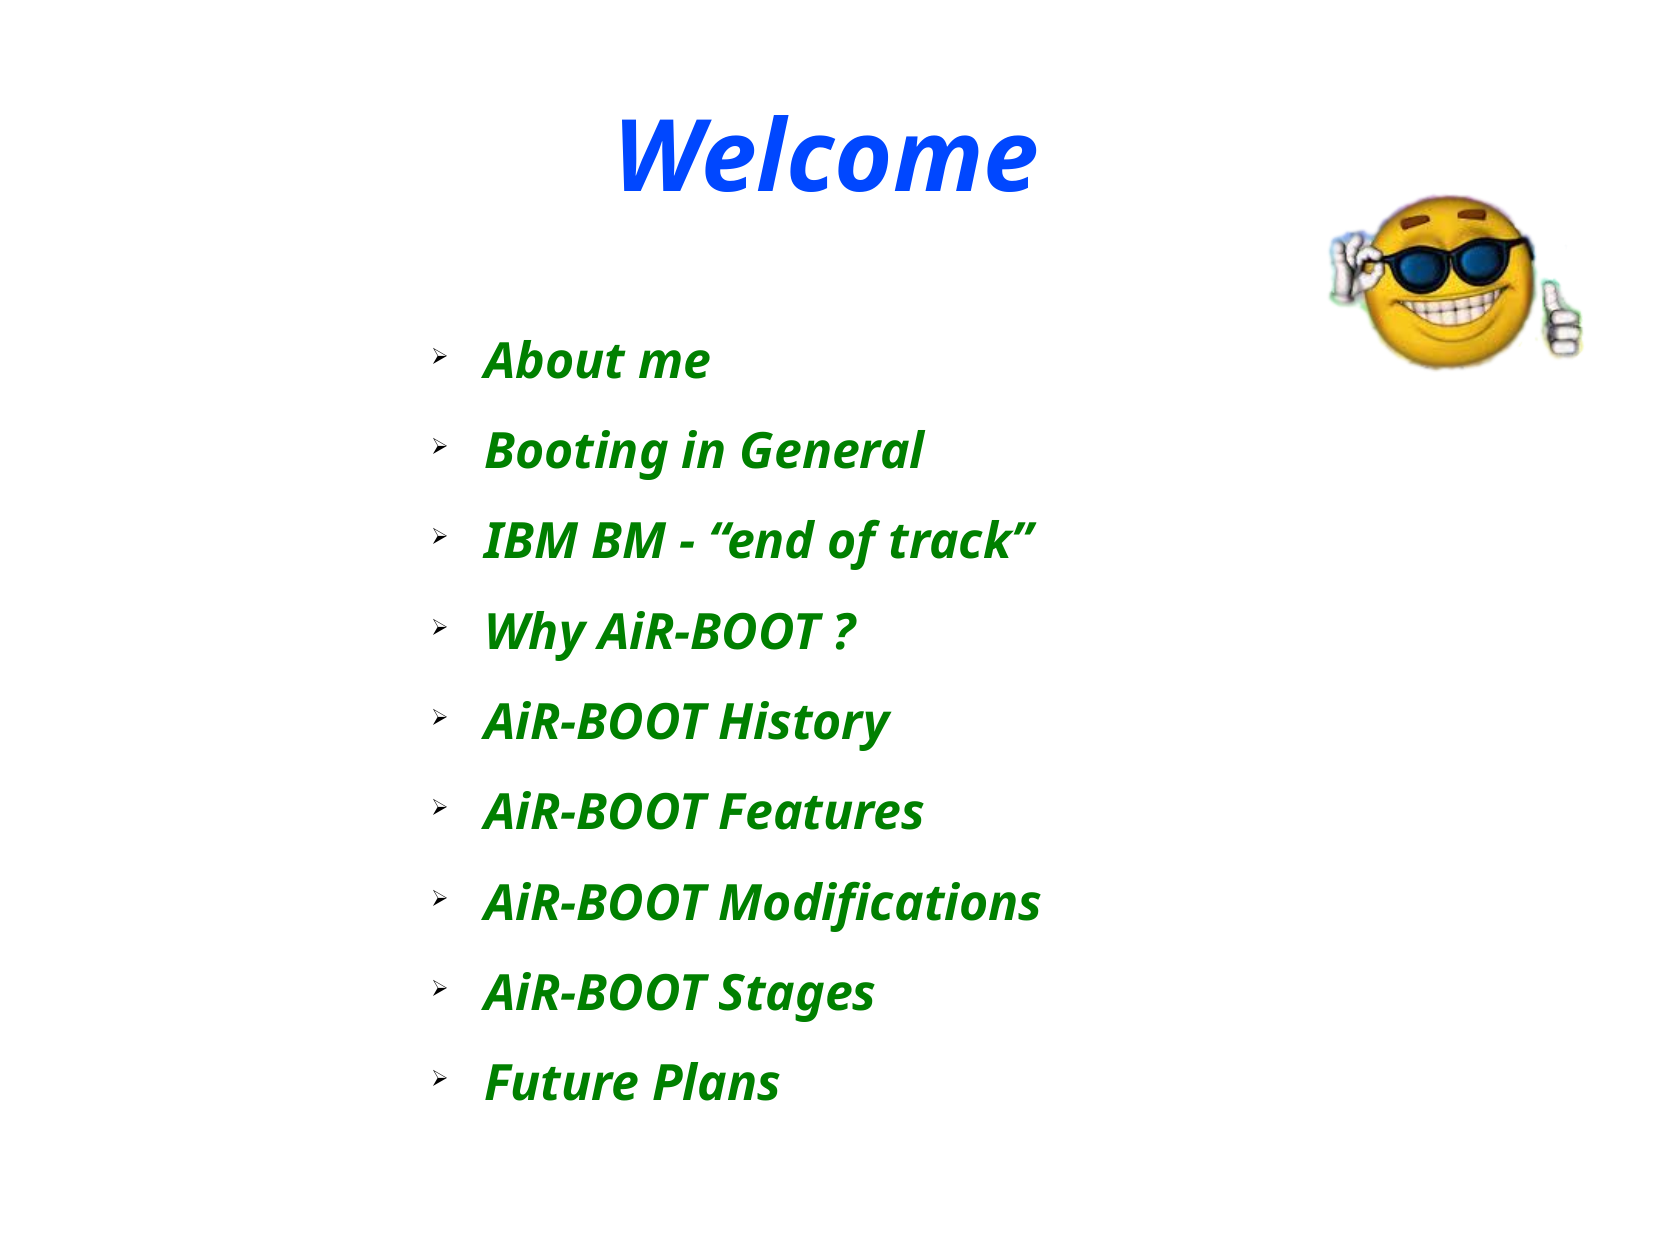

# Welcome
About me
Booting in General
IBM BM - “end of track”
Why AiR-BOOT ?
AiR-BOOT History
AiR-BOOT Features
AiR-BOOT Modifications
AiR-BOOT Stages
Future Plans